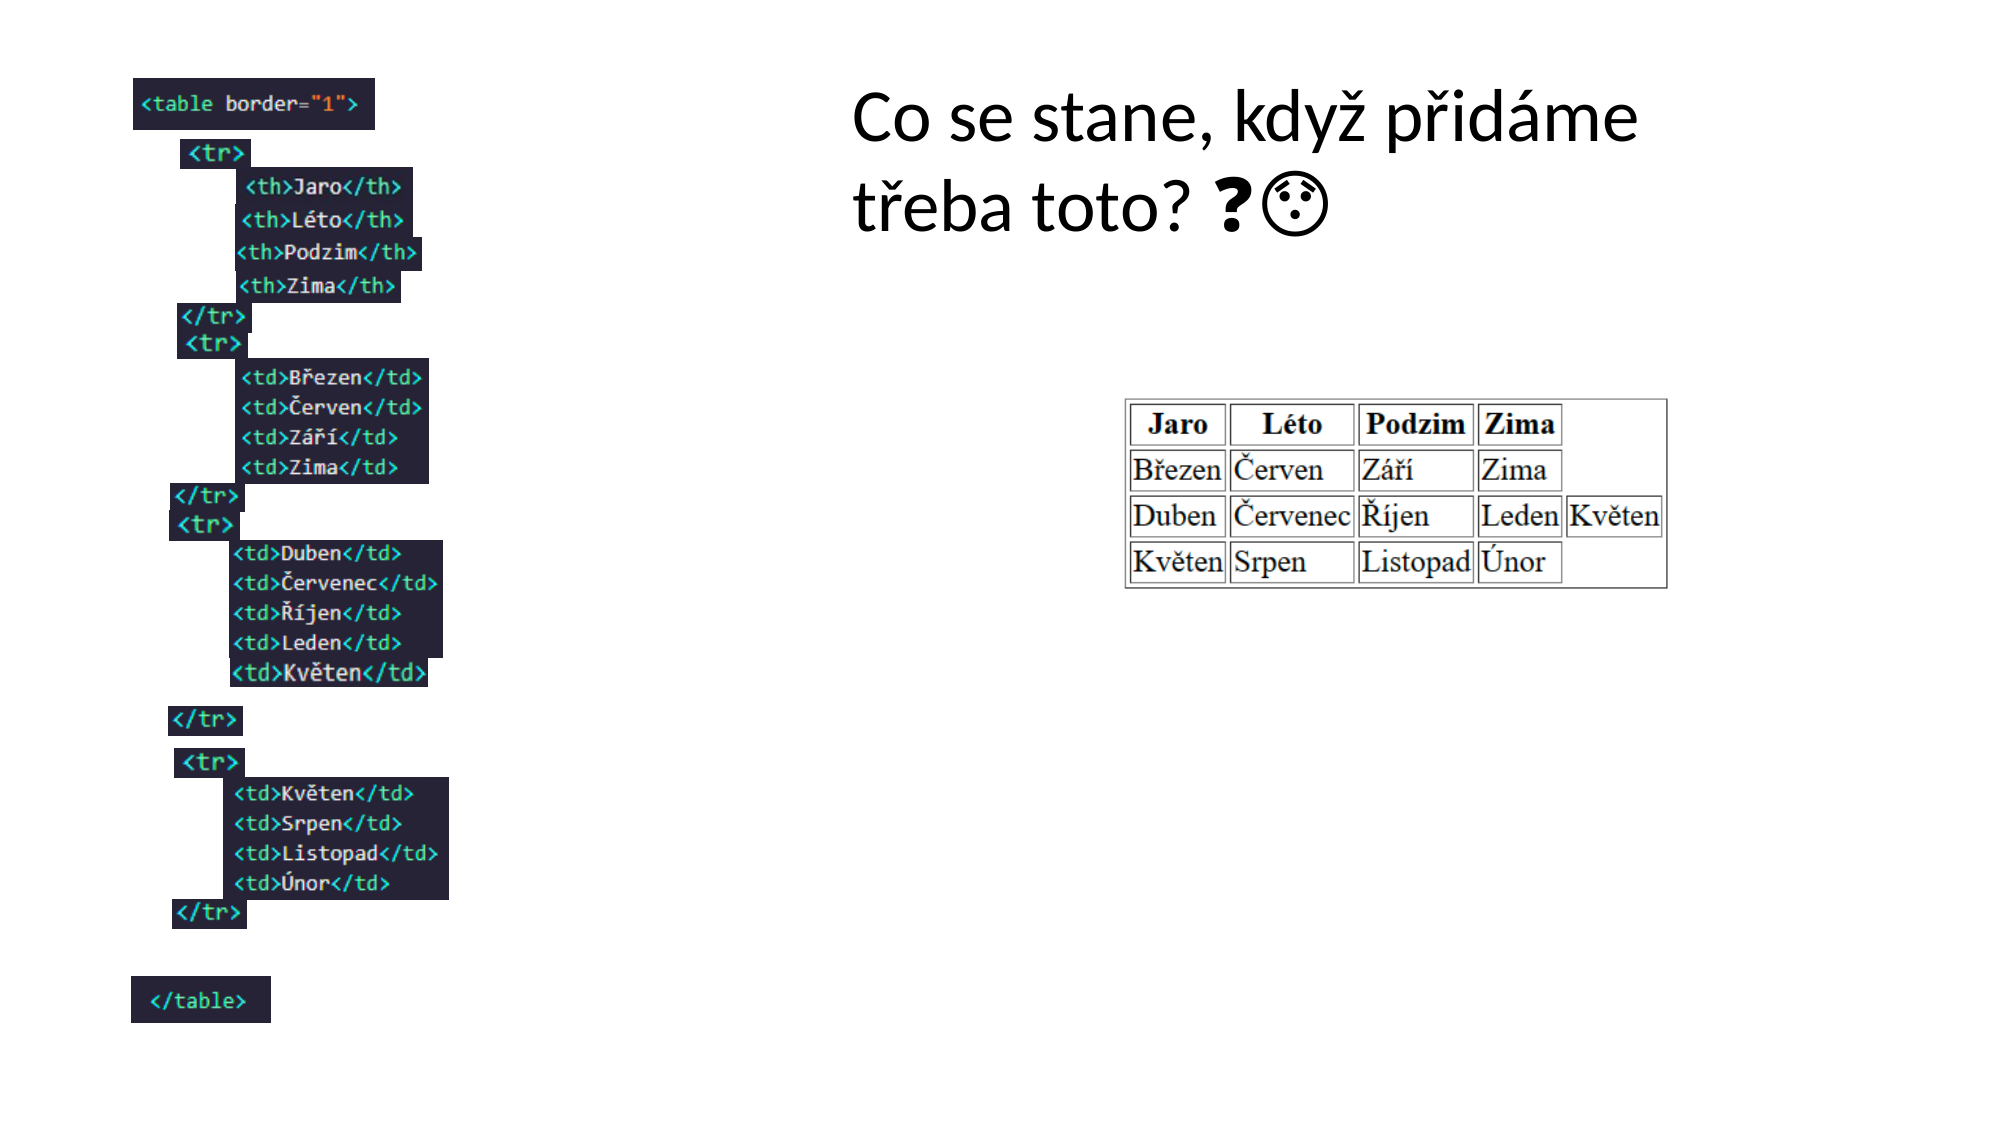

Co se stane, když přidáme třeba toto? ❓😯